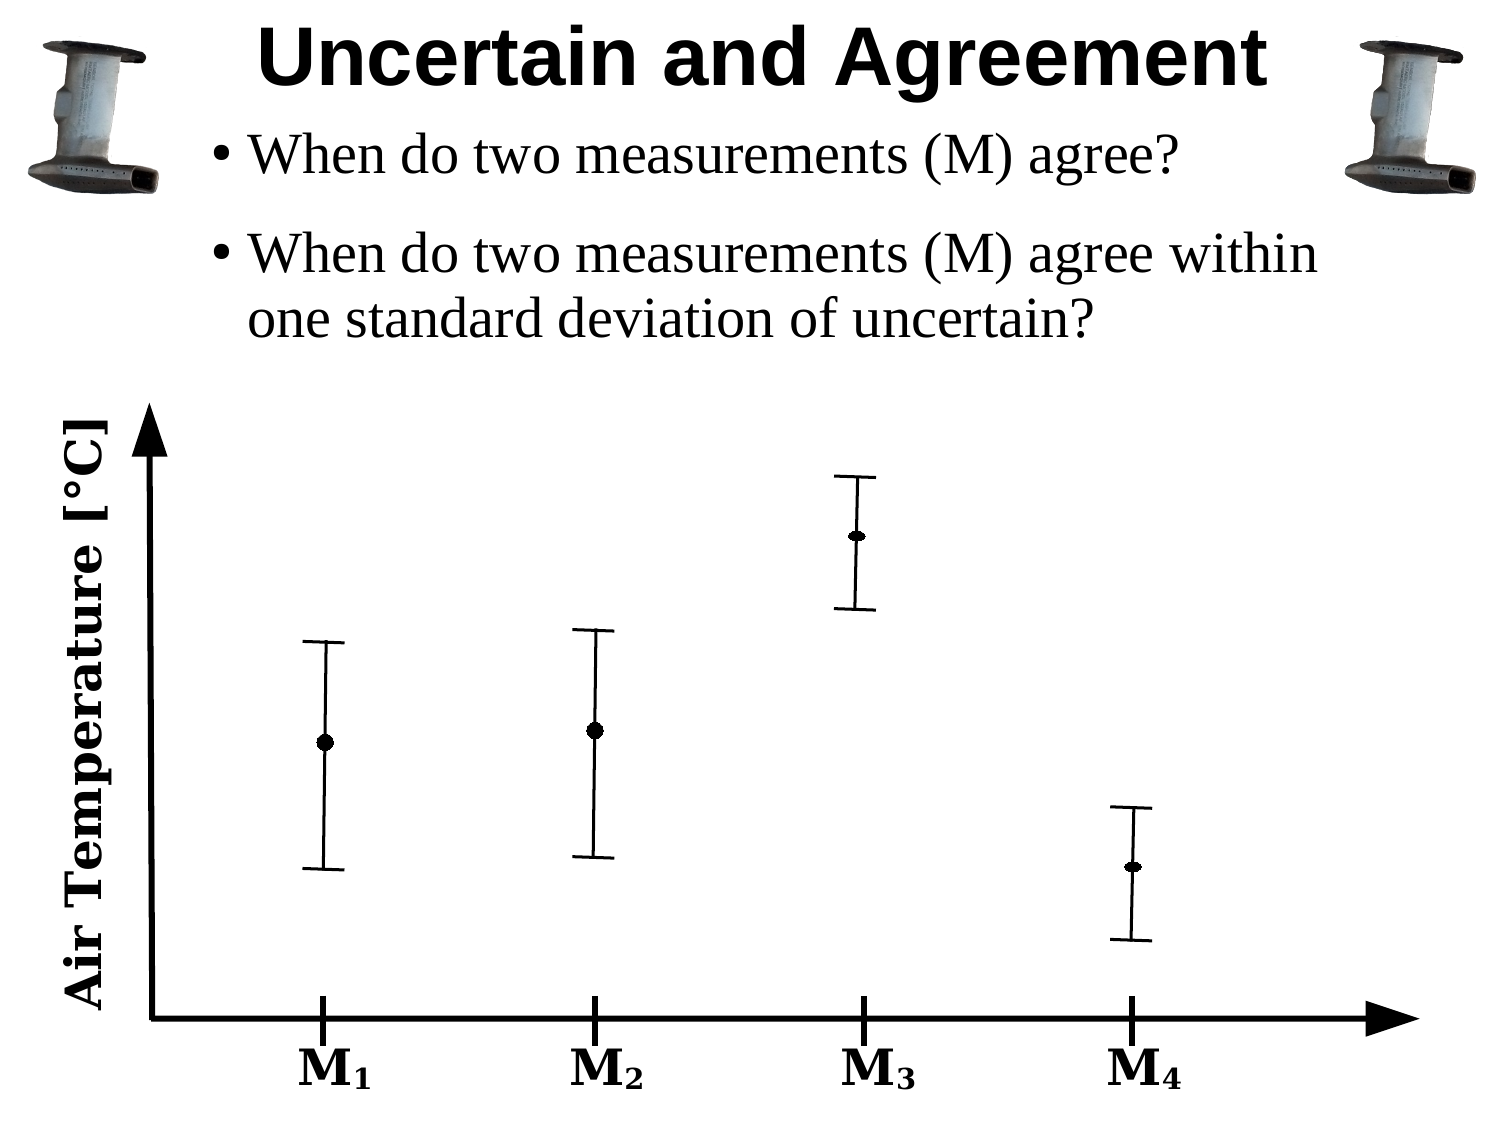

Uncertain and Agreement
When do two measurements (M) agree?
When do two measurements (M) agree within one standard deviation of uncertain?
Air Temperature [°C]
M1
M2
M3
M4